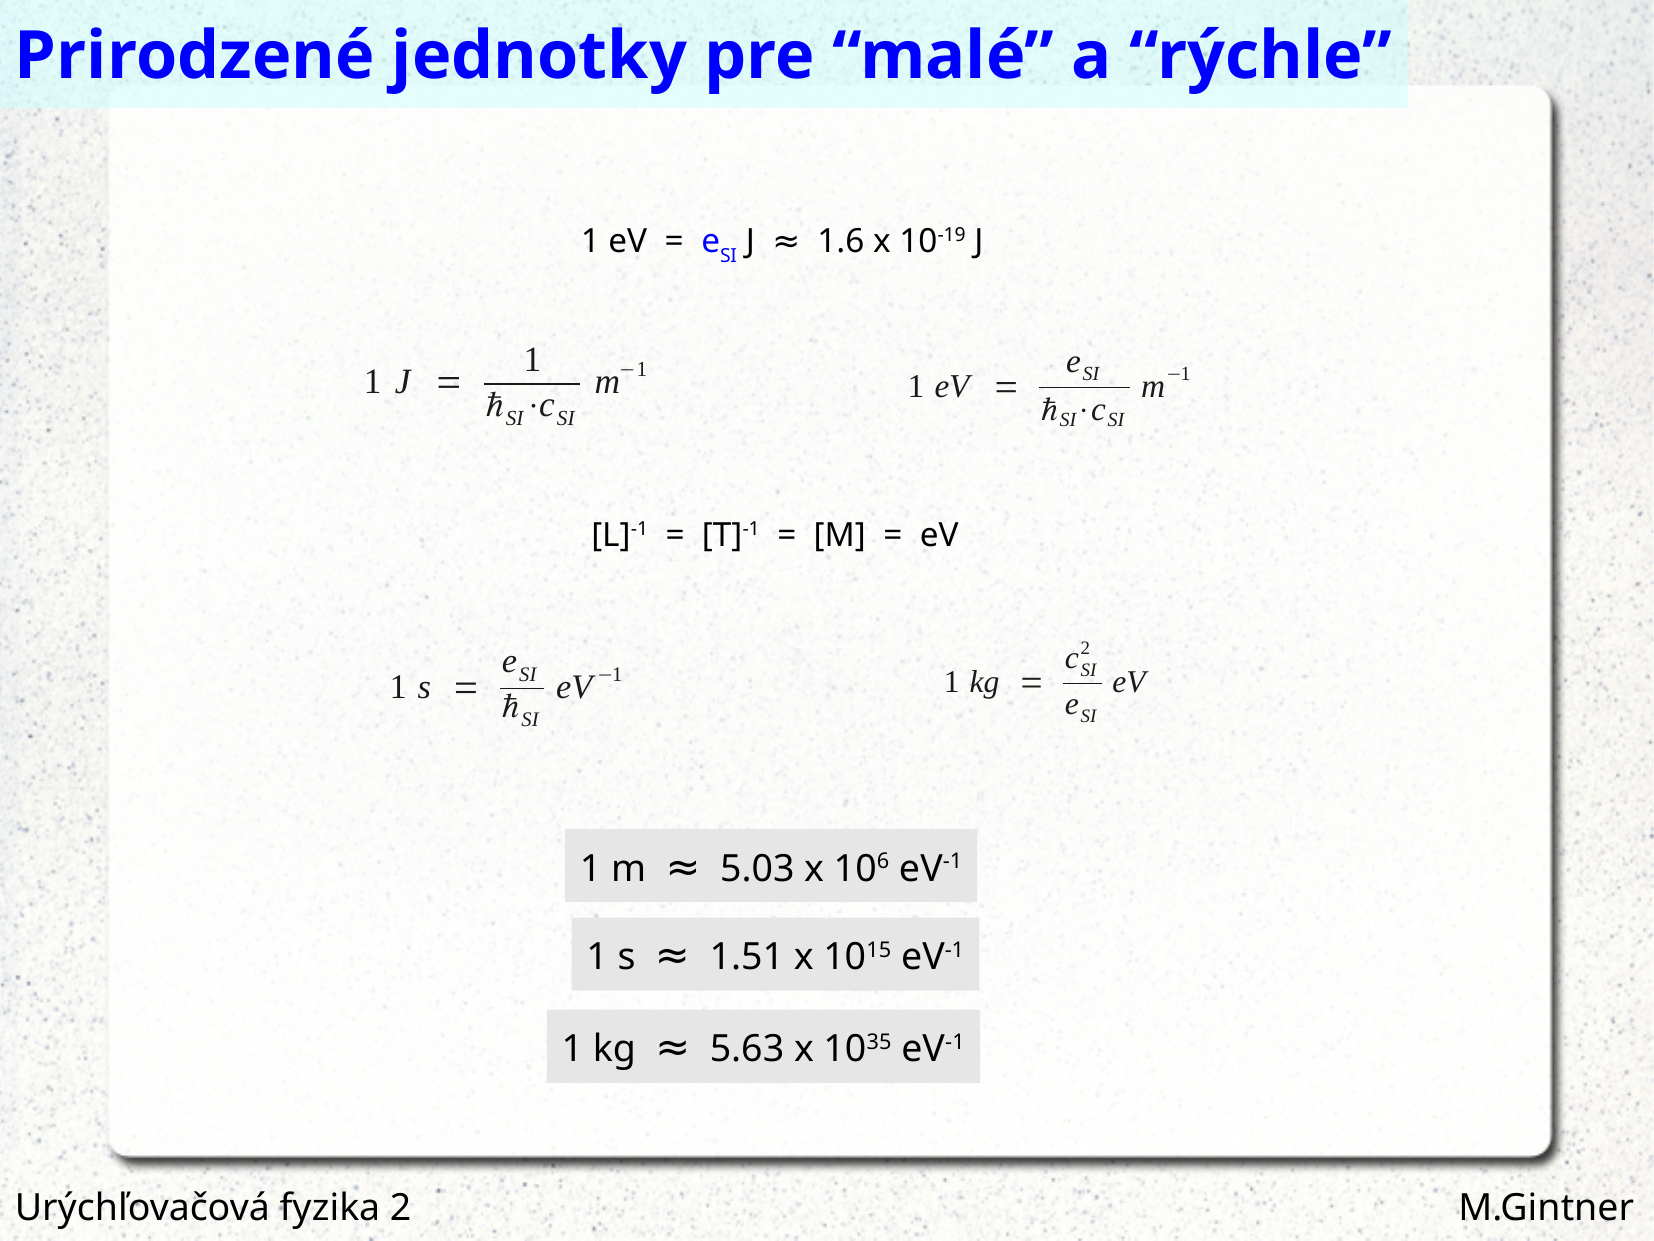

Prirodzené jednotky pre “malé” a “rýchle”
1 eV = eSI J ≈ 1.6 x 10-19 J
[L]-1 = [T]-1 = [M] = eV
1 m ≈ 5.03 x 106 eV-1
1 s ≈ 1.51 x 1015 eV-1
1 kg ≈ 5.63 x 1035 eV-1
Urýchľovačová fyzika 2
M.Gintner